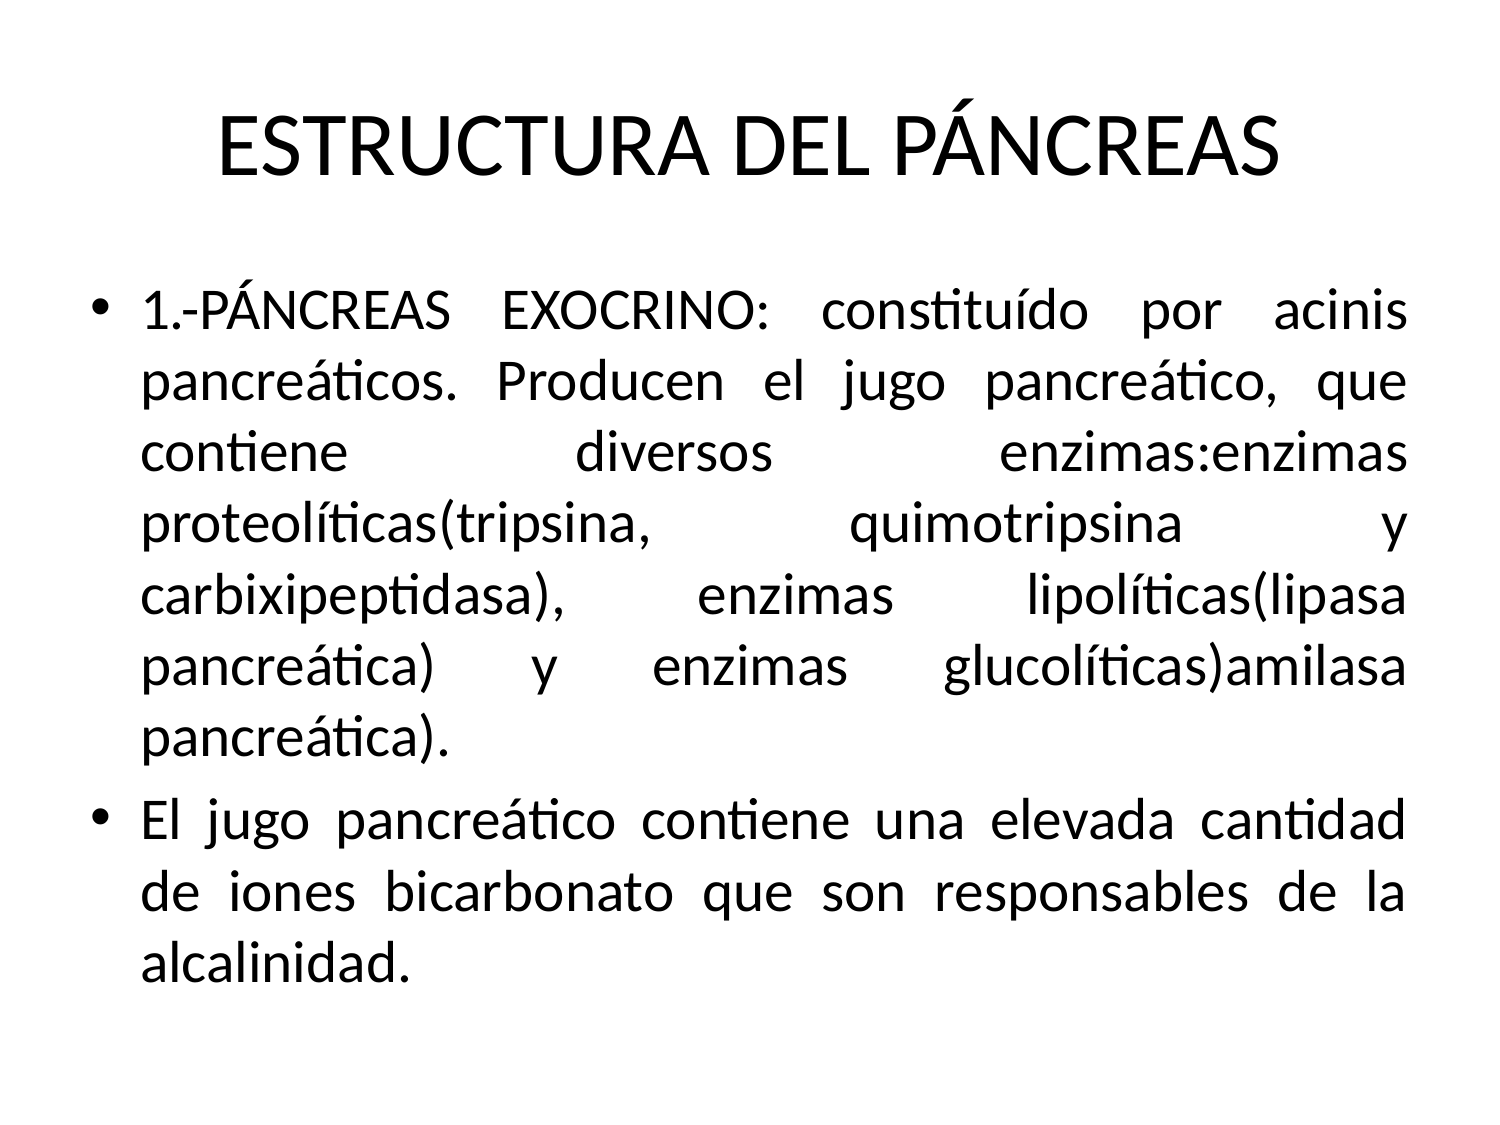

# ESTRUCTURA DEL PÁNCREAS
1.-PÁNCREAS EXOCRINO: constituído por acinis pancreáticos. Producen el jugo pancreático, que contiene diversos enzimas:enzimas proteolíticas(tripsina, quimotripsina y carbixipeptidasa), enzimas lipolíticas(lipasa pancreática) y enzimas glucolíticas)amilasa pancreática).
El jugo pancreático contiene una elevada cantidad de iones bicarbonato que son responsables de la alcalinidad.